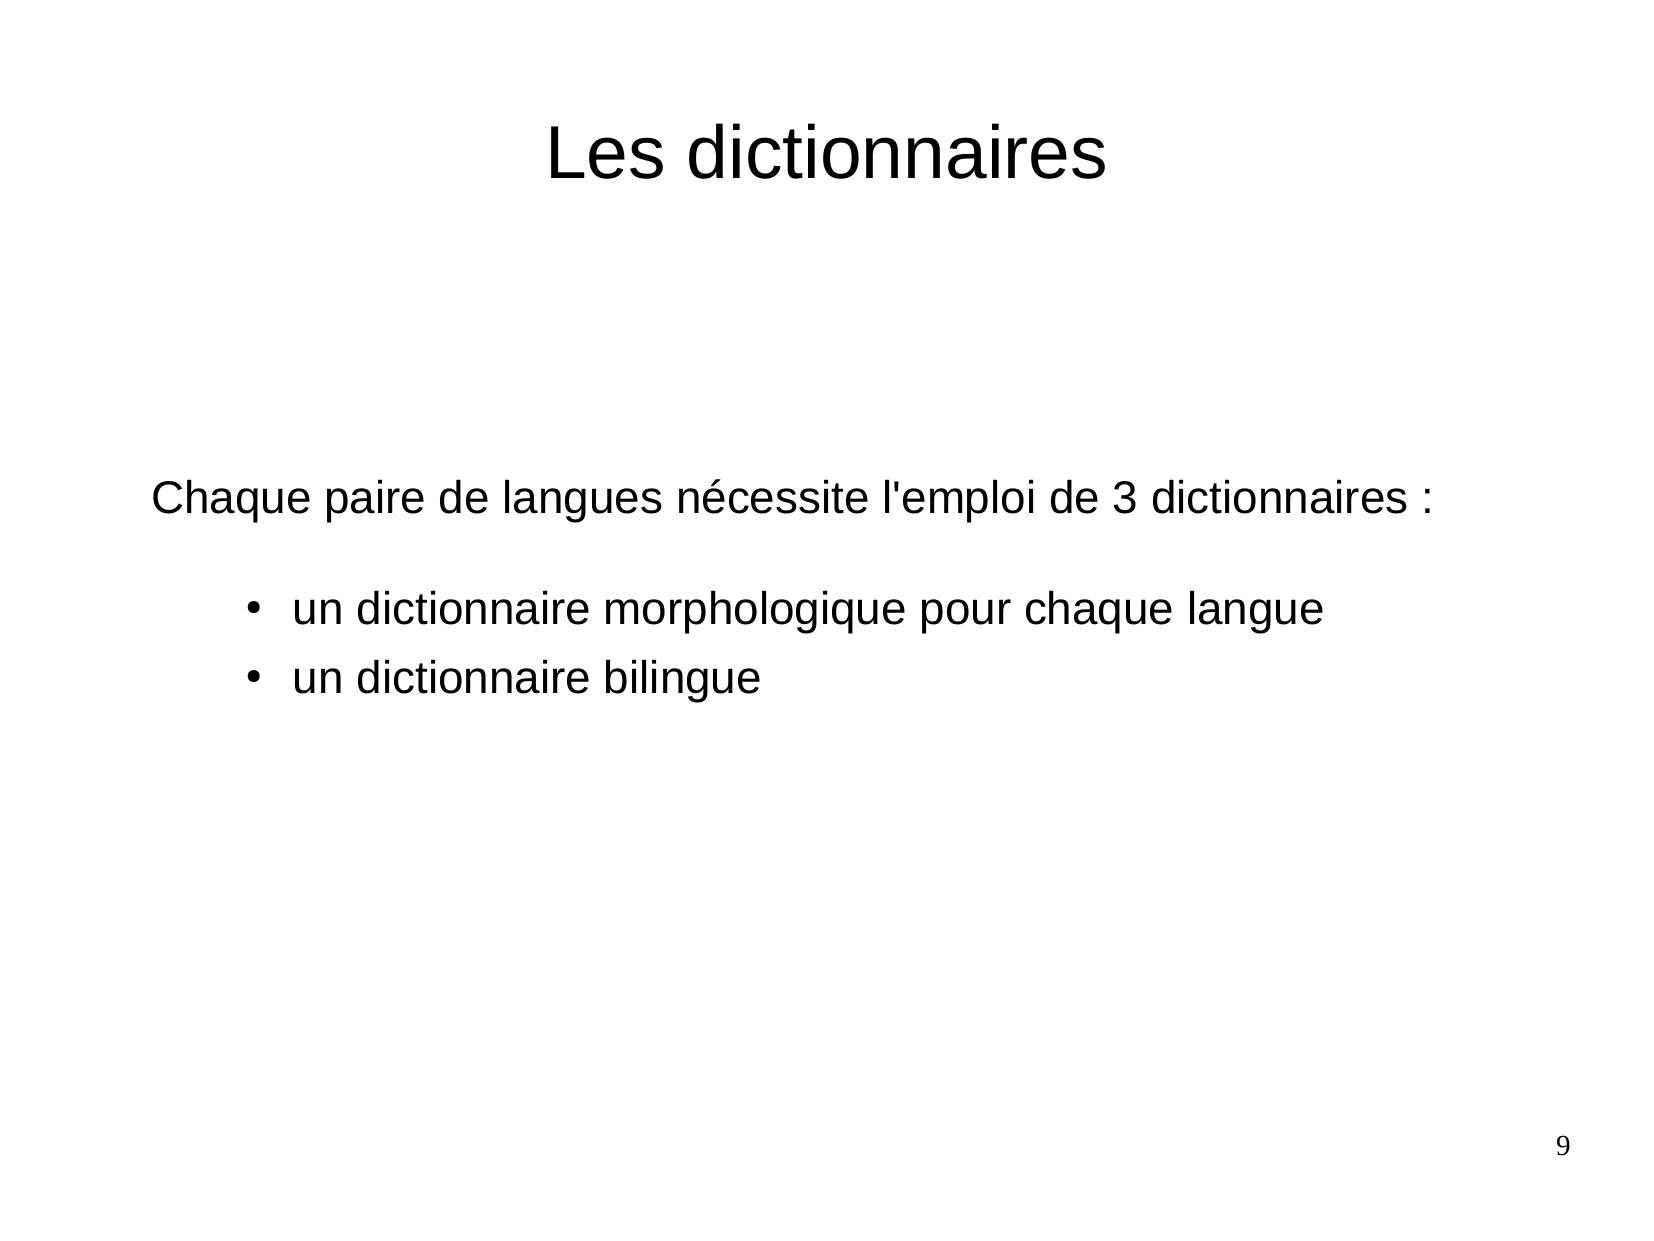

# Les dictionnaires
Chaque paire de langues nécessite l'emploi de 3 dictionnaires :
un dictionnaire morphologique pour chaque langue
un dictionnaire bilingue
9